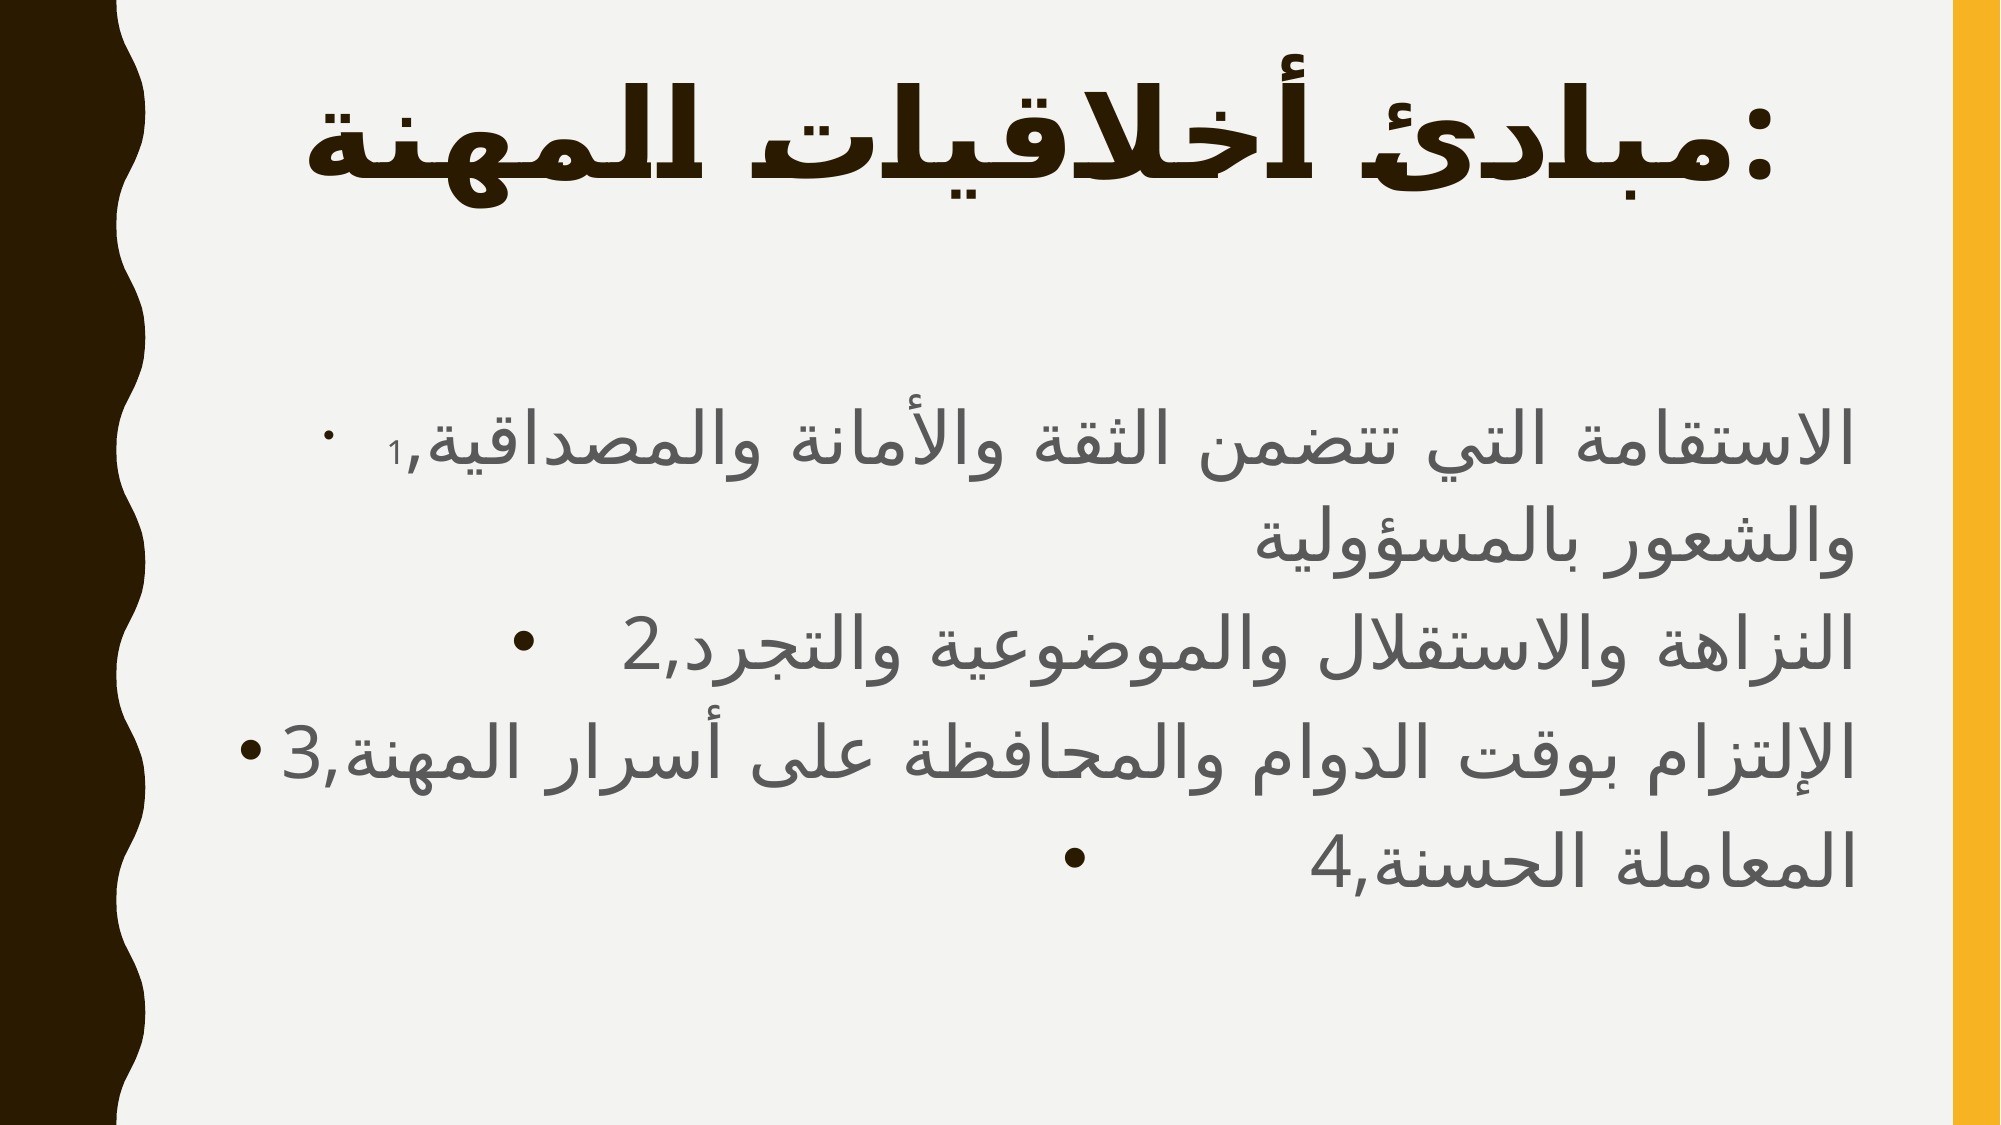

# مبادئ أخلاقيات المهنة:
1,الاستقامة التي تتضمن الثقة والأمانة والمصداقية والشعور بالمسؤولية
2,النزاهة والاستقلال والموضوعية والتجرد
3,الإلتزام بوقت الدوام والمحافظة على أسرار المهنة
4,المعاملة الحسنة